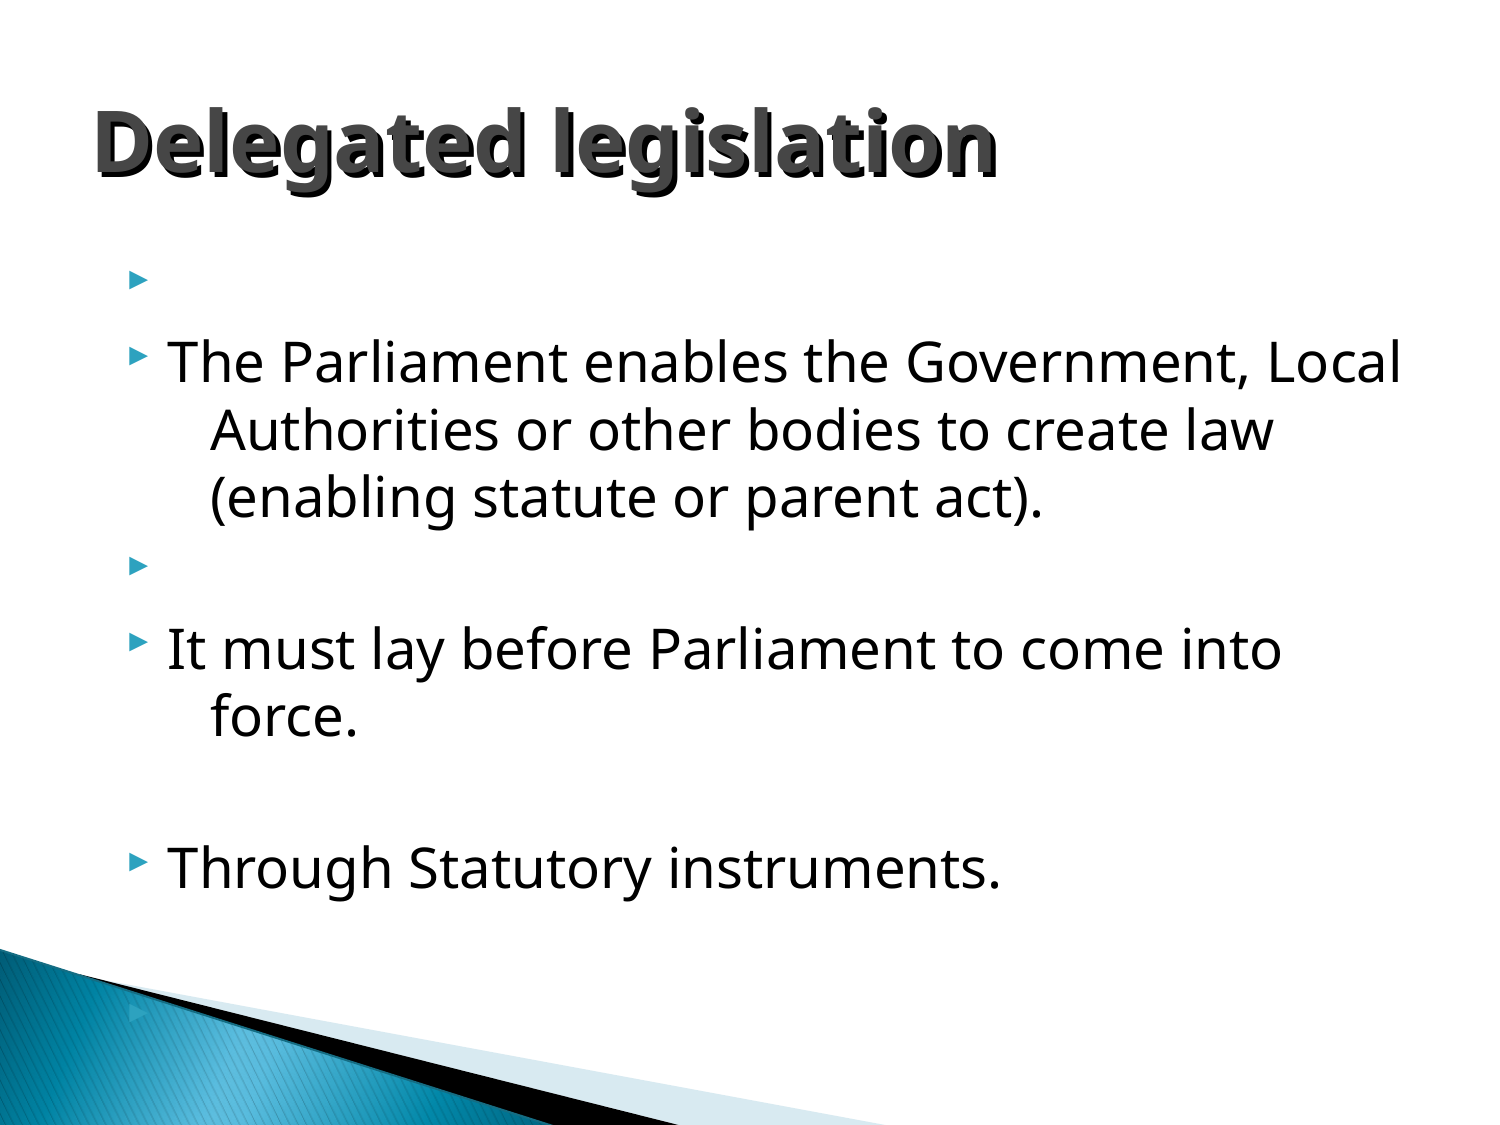

Delegated legislation
# The Parliament enables the Government, Local Authorities or other bodies to create law (enabling statute or parent act).
It must lay before Parliament to come into force.
Through Statutory instruments.